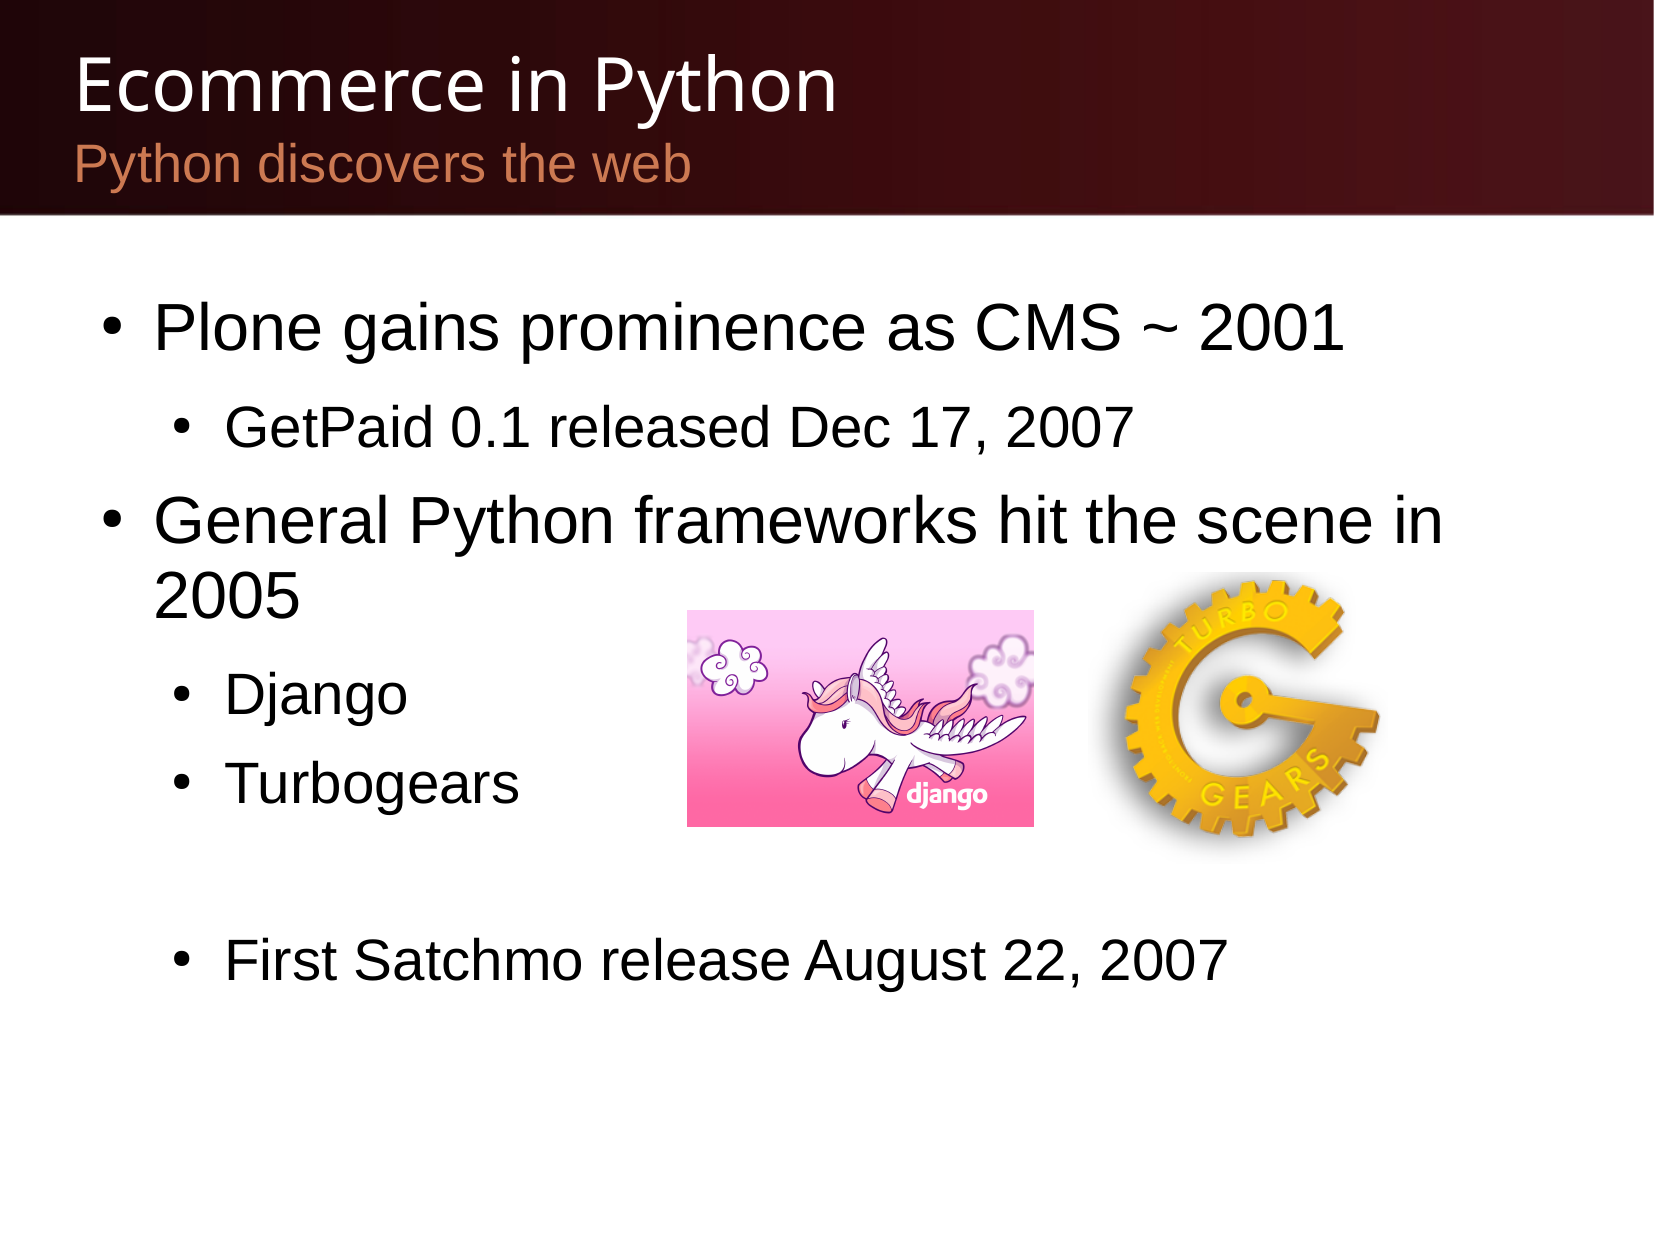

Ecommerce in Python
Python discovers the web
# Plone gains prominence as CMS ~ 2001
GetPaid 0.1 released Dec 17, 2007
General Python frameworks hit the scene in 2005
Django
Turbogears
First Satchmo release August 22, 2007